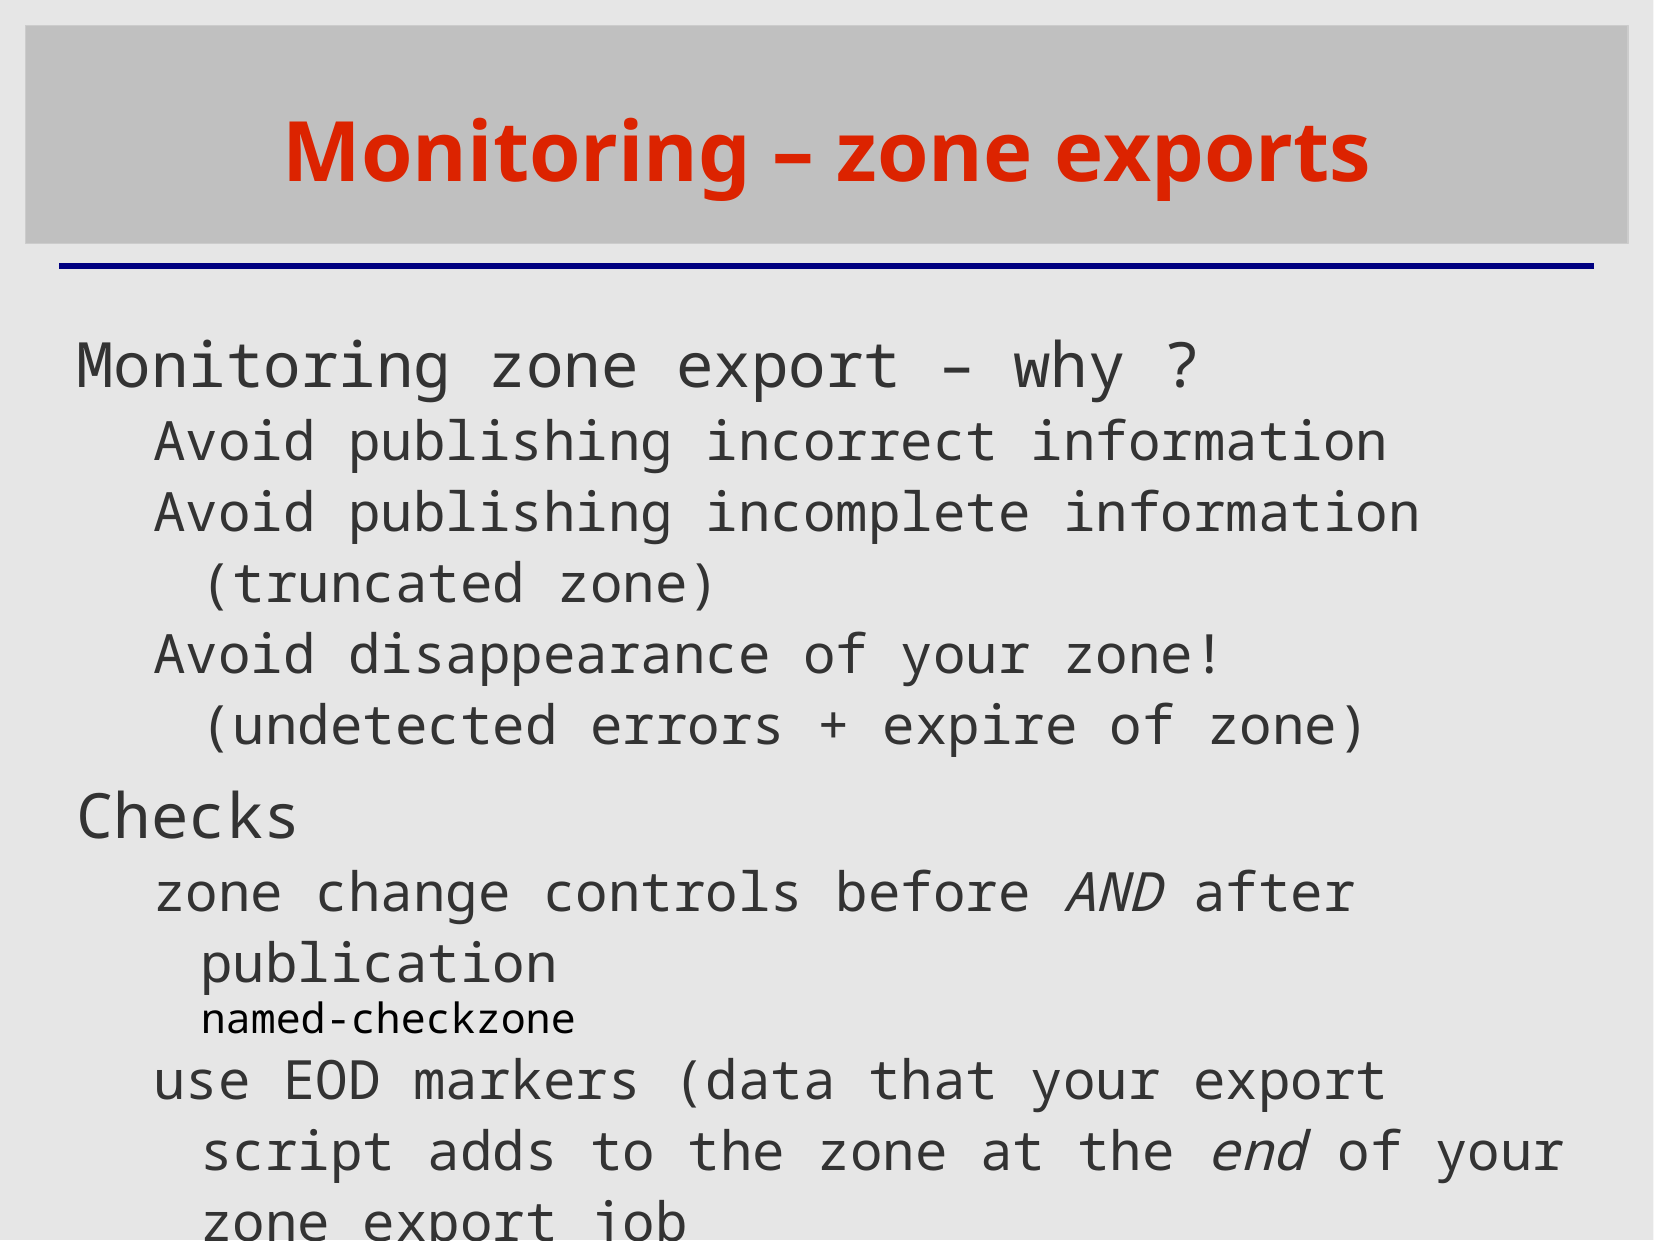

# Monitoring – zone exports
Monitoring zone export – why ?
Avoid publishing incorrect information
Avoid publishing incomplete information (truncated zone)
Avoid disappearance of your zone! (undetected errors + expire of zone)
Checks
zone change controls before AND after publication
named-checkzone
use EOD markers (data that your export script adds to the zone at the end of your zone export job
zonevalid			TXT	”exported at 20071126 09:54”